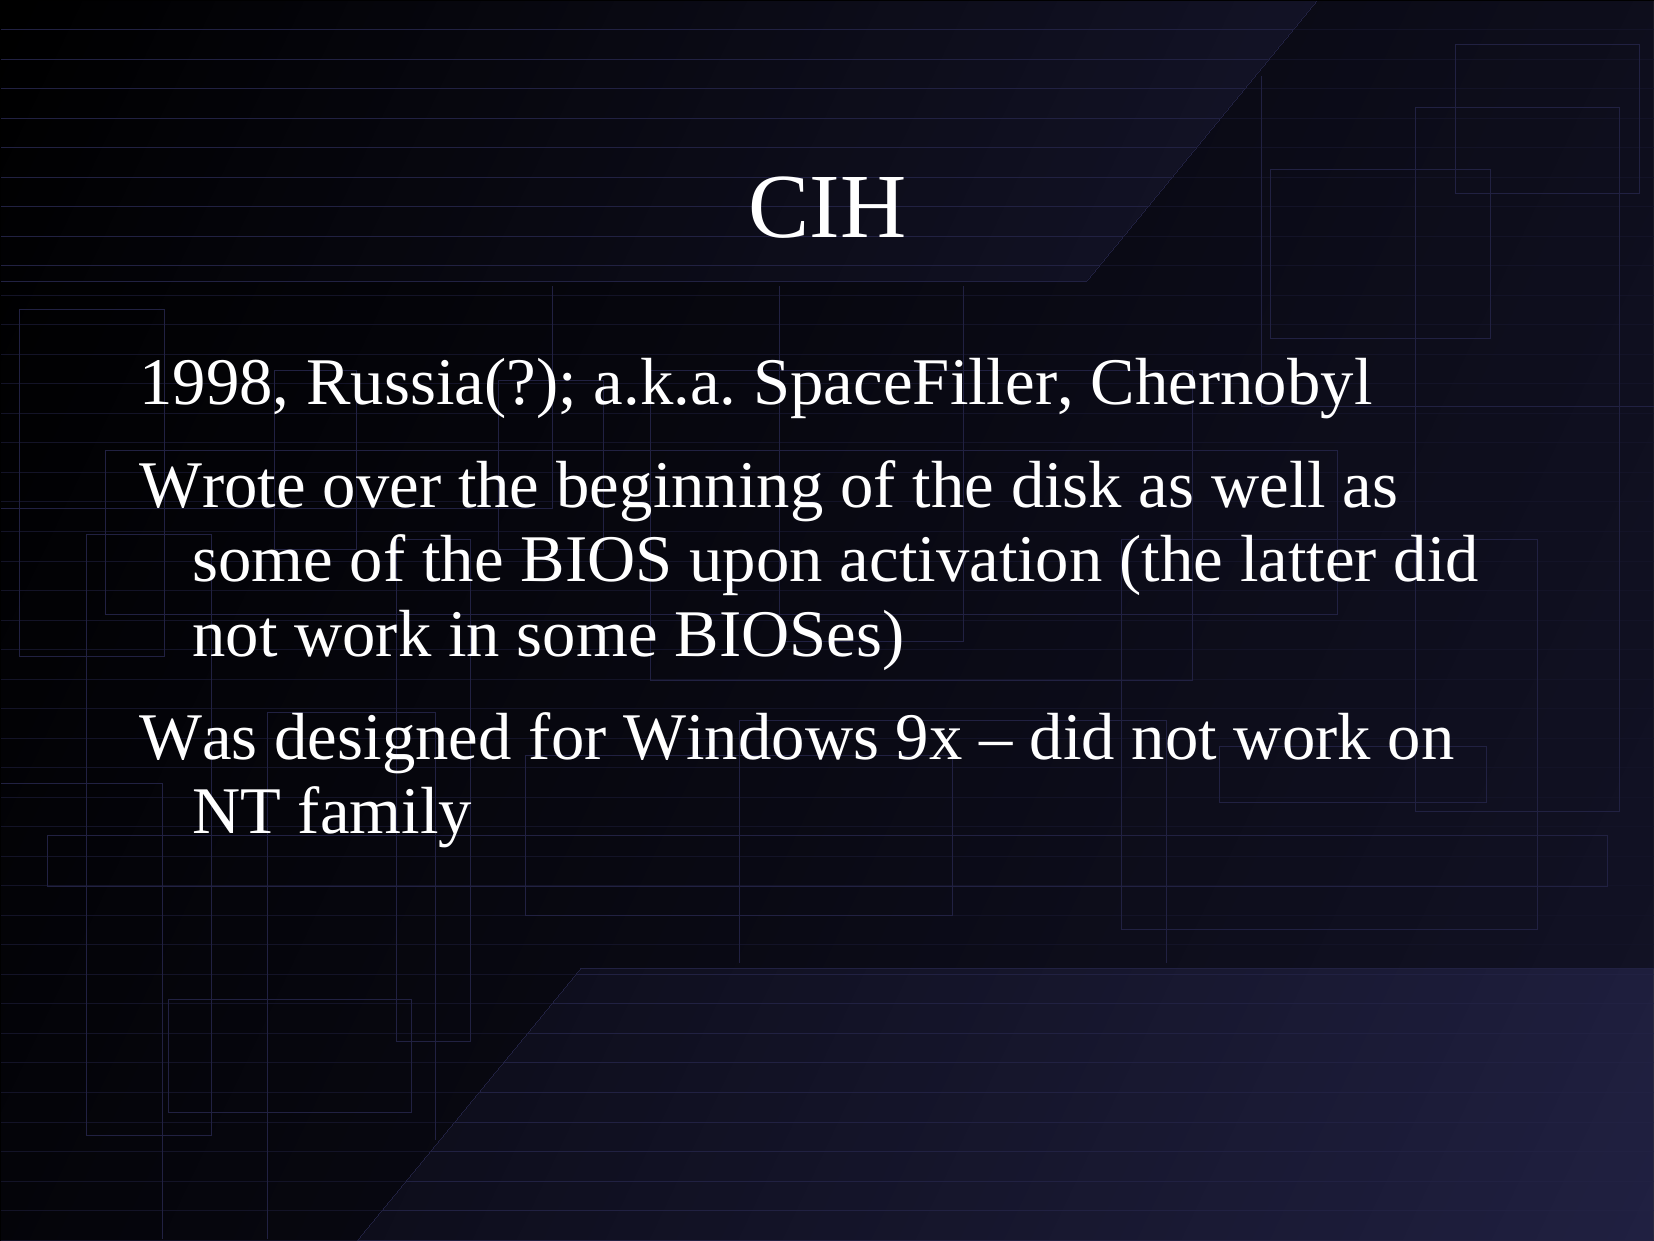

# CIH
1998, Russia(?); a.k.a. SpaceFiller, Chernobyl
Wrote over the beginning of the disk as well as some of the BIOS upon activation (the latter did not work in some BIOSes)
Was designed for Windows 9x – did not work on NT family